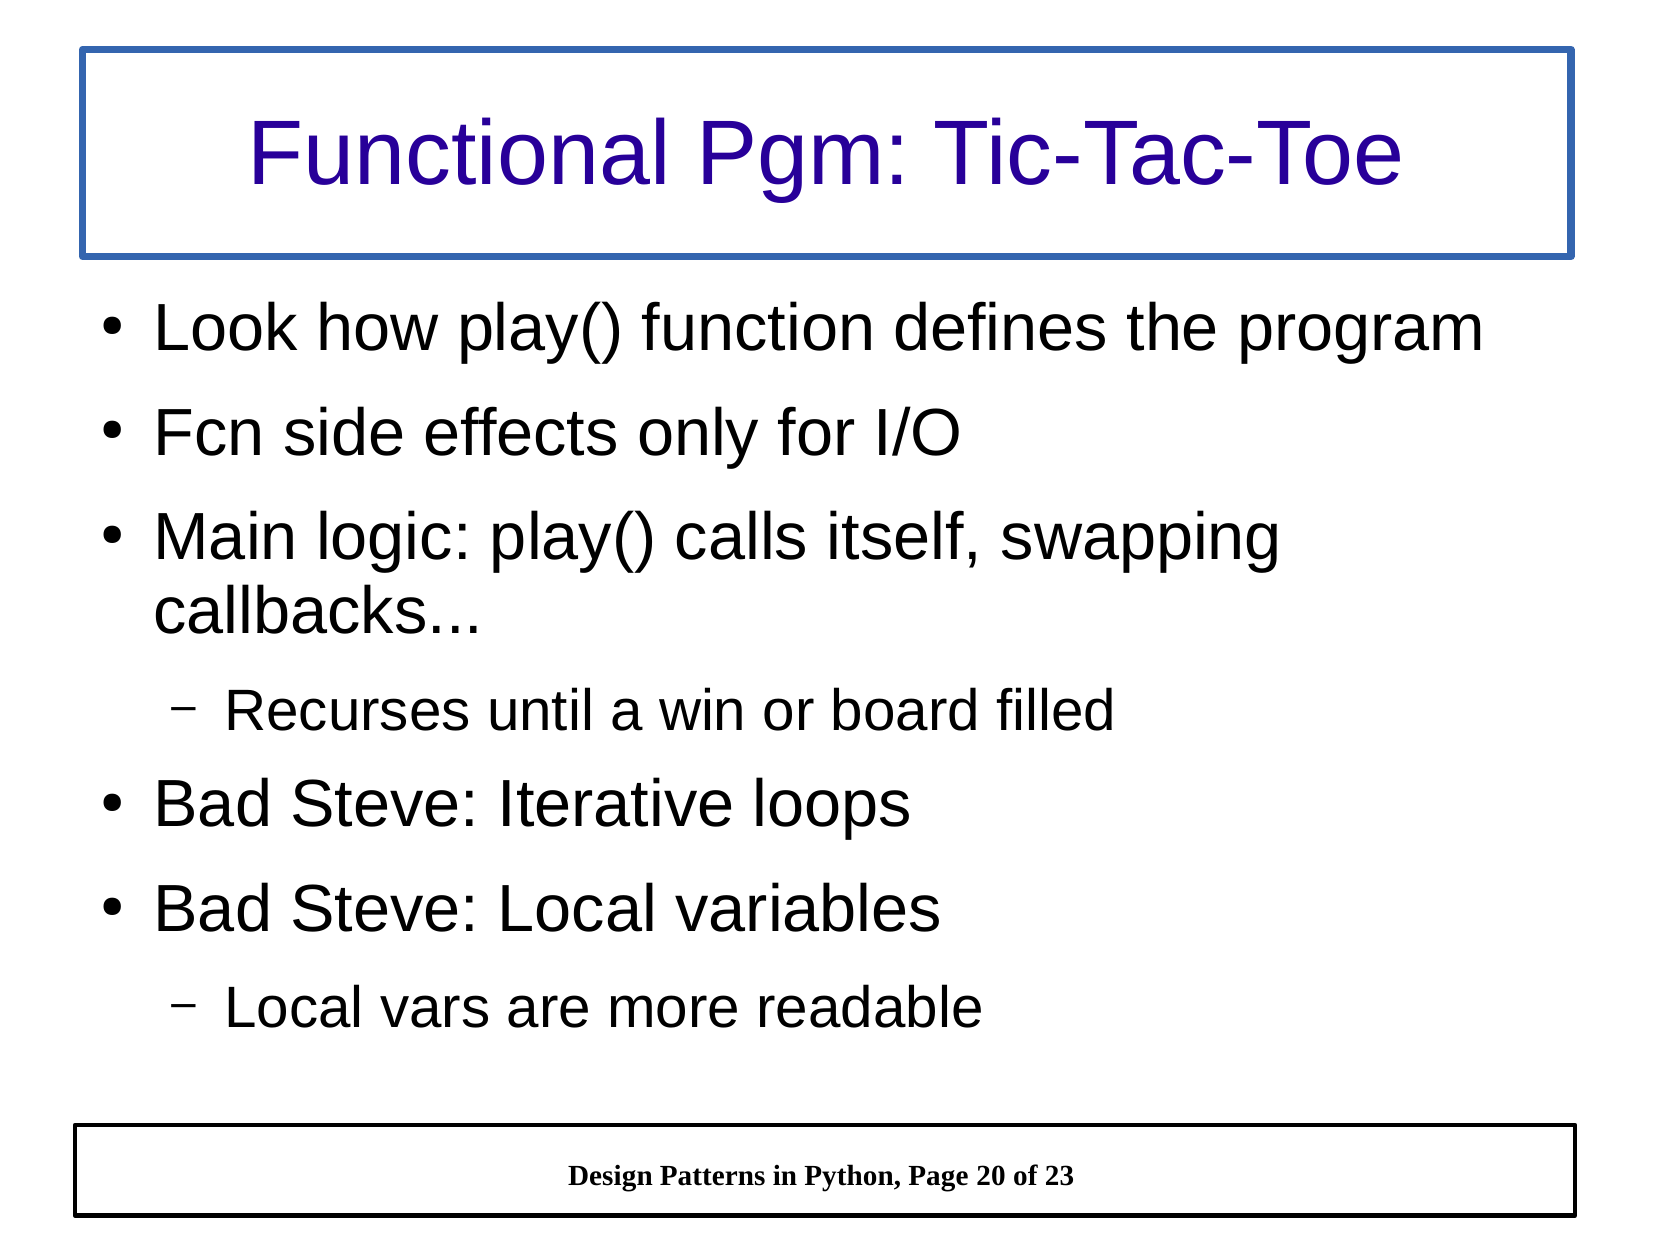

# Functional Pgm: Tic-Tac-Toe
Look how play() function defines the program
Fcn side effects only for I/O
Main logic: play() calls itself, swapping callbacks...
Recurses until a win or board filled
Bad Steve: Iterative loops
Bad Steve: Local variables
Local vars are more readable